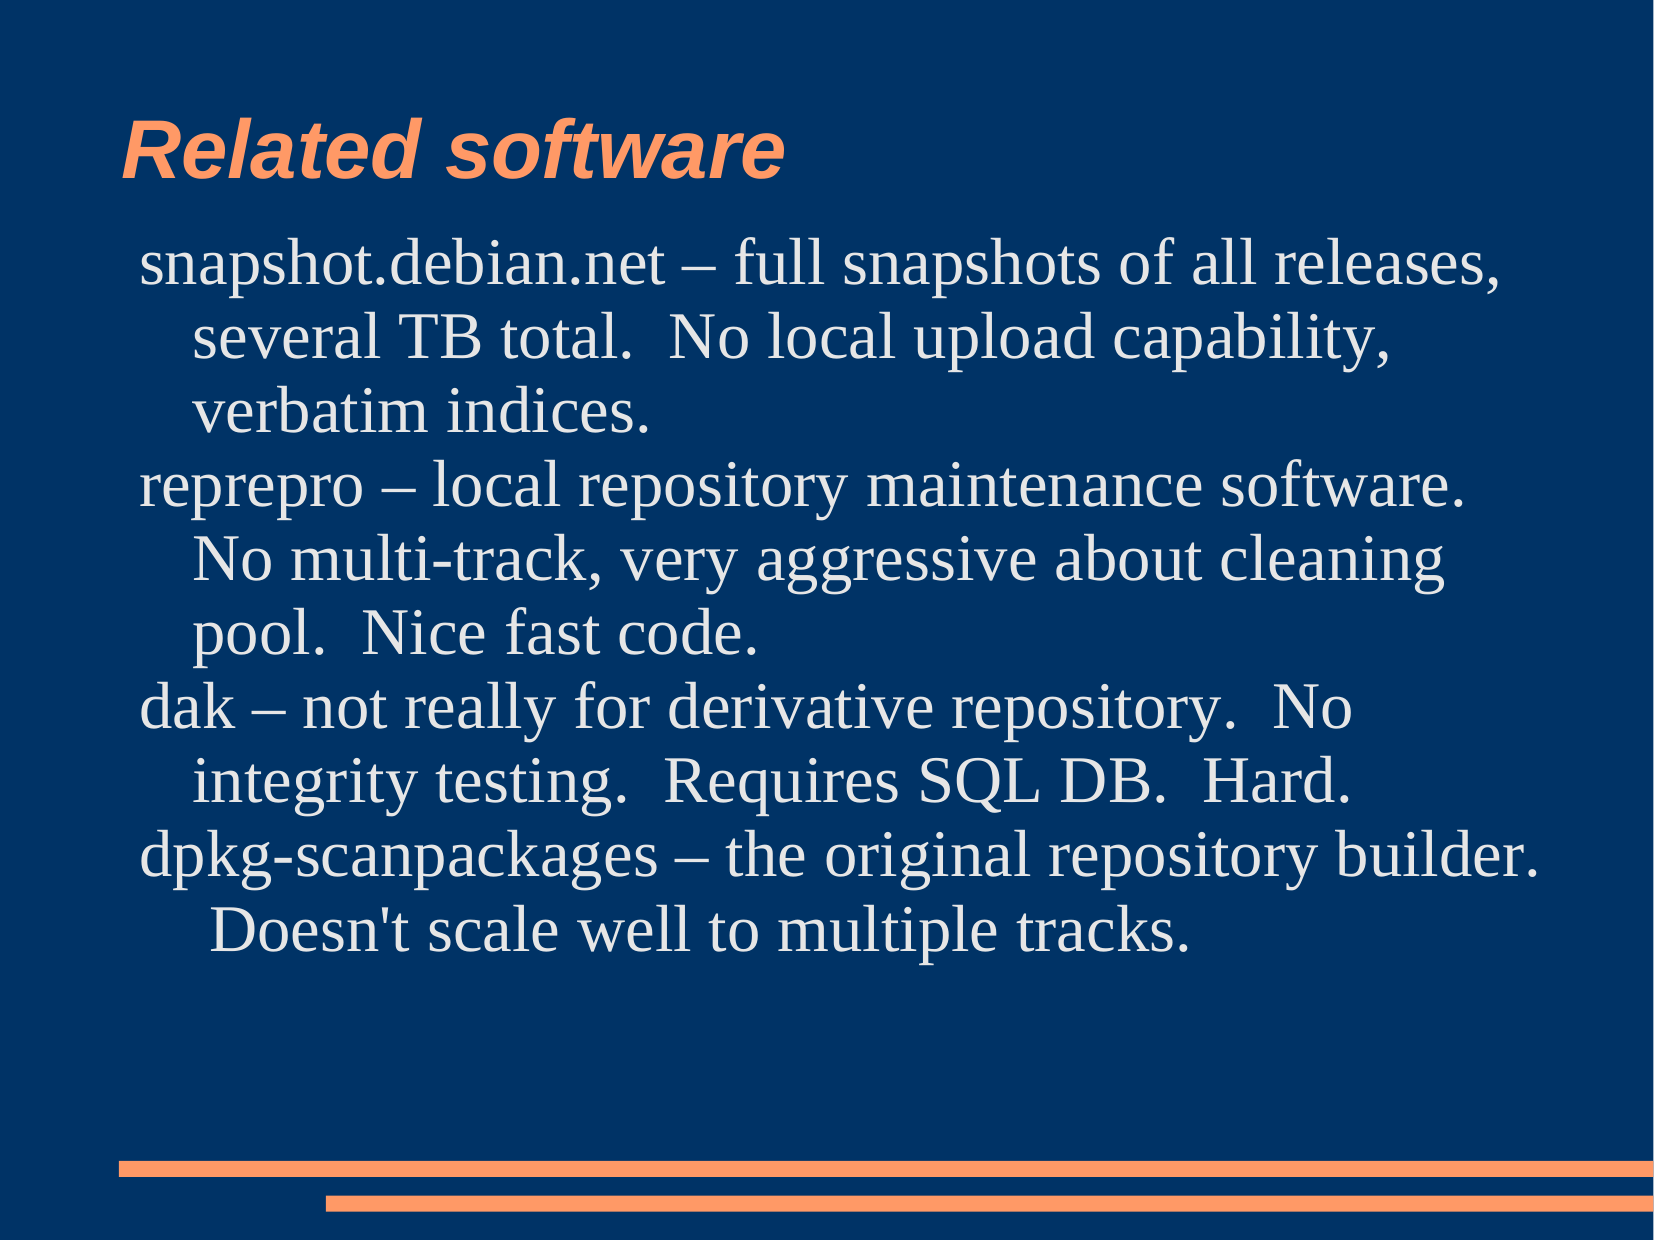

# Related software
snapshot.debian.net – full snapshots of all releases, several TB total. No local upload capability, verbatim indices.
reprepro – local repository maintenance software. No multi-track, very aggressive about cleaning pool. Nice fast code.
dak – not really for derivative repository. No integrity testing. Requires SQL DB. Hard.
dpkg-scanpackages – the original repository builder. Doesn't scale well to multiple tracks.